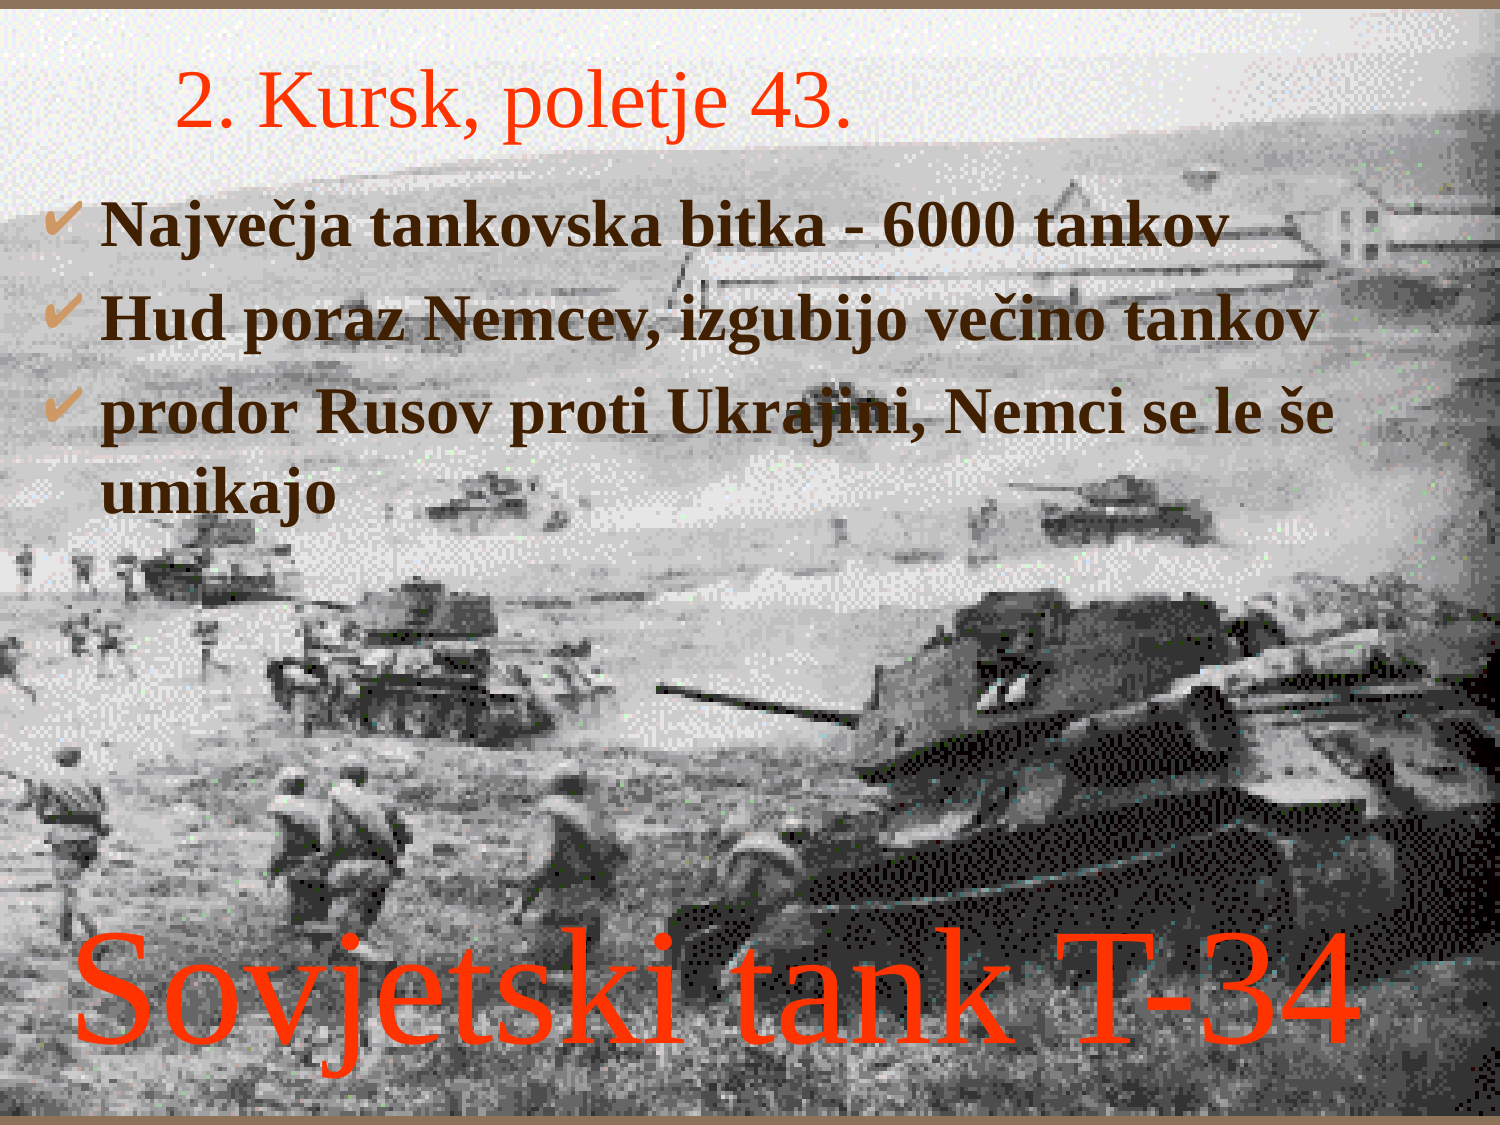

# 2. Kursk, poletje 43.
Največja tankovska bitka - 6000 tankov
Hud poraz Nemcev, izgubijo večino tankov
prodor Rusov proti Ukrajini, Nemci se le še umikajo
Sovjetski tank T-34